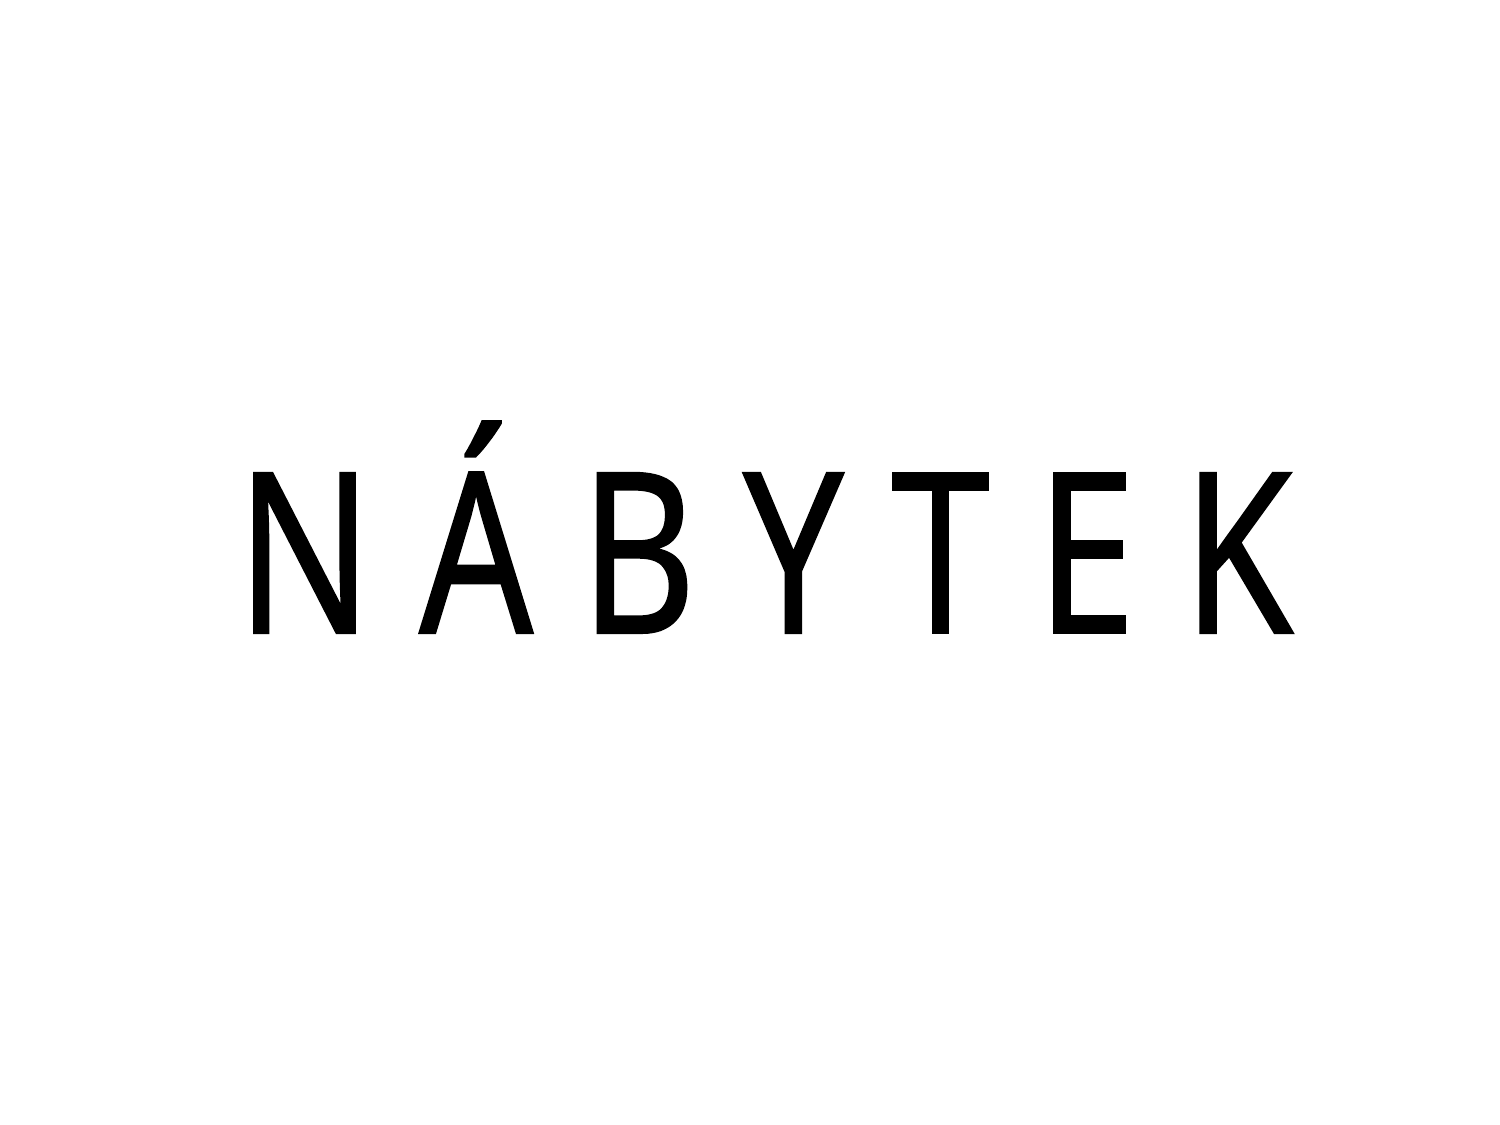

N Á B Y T E K